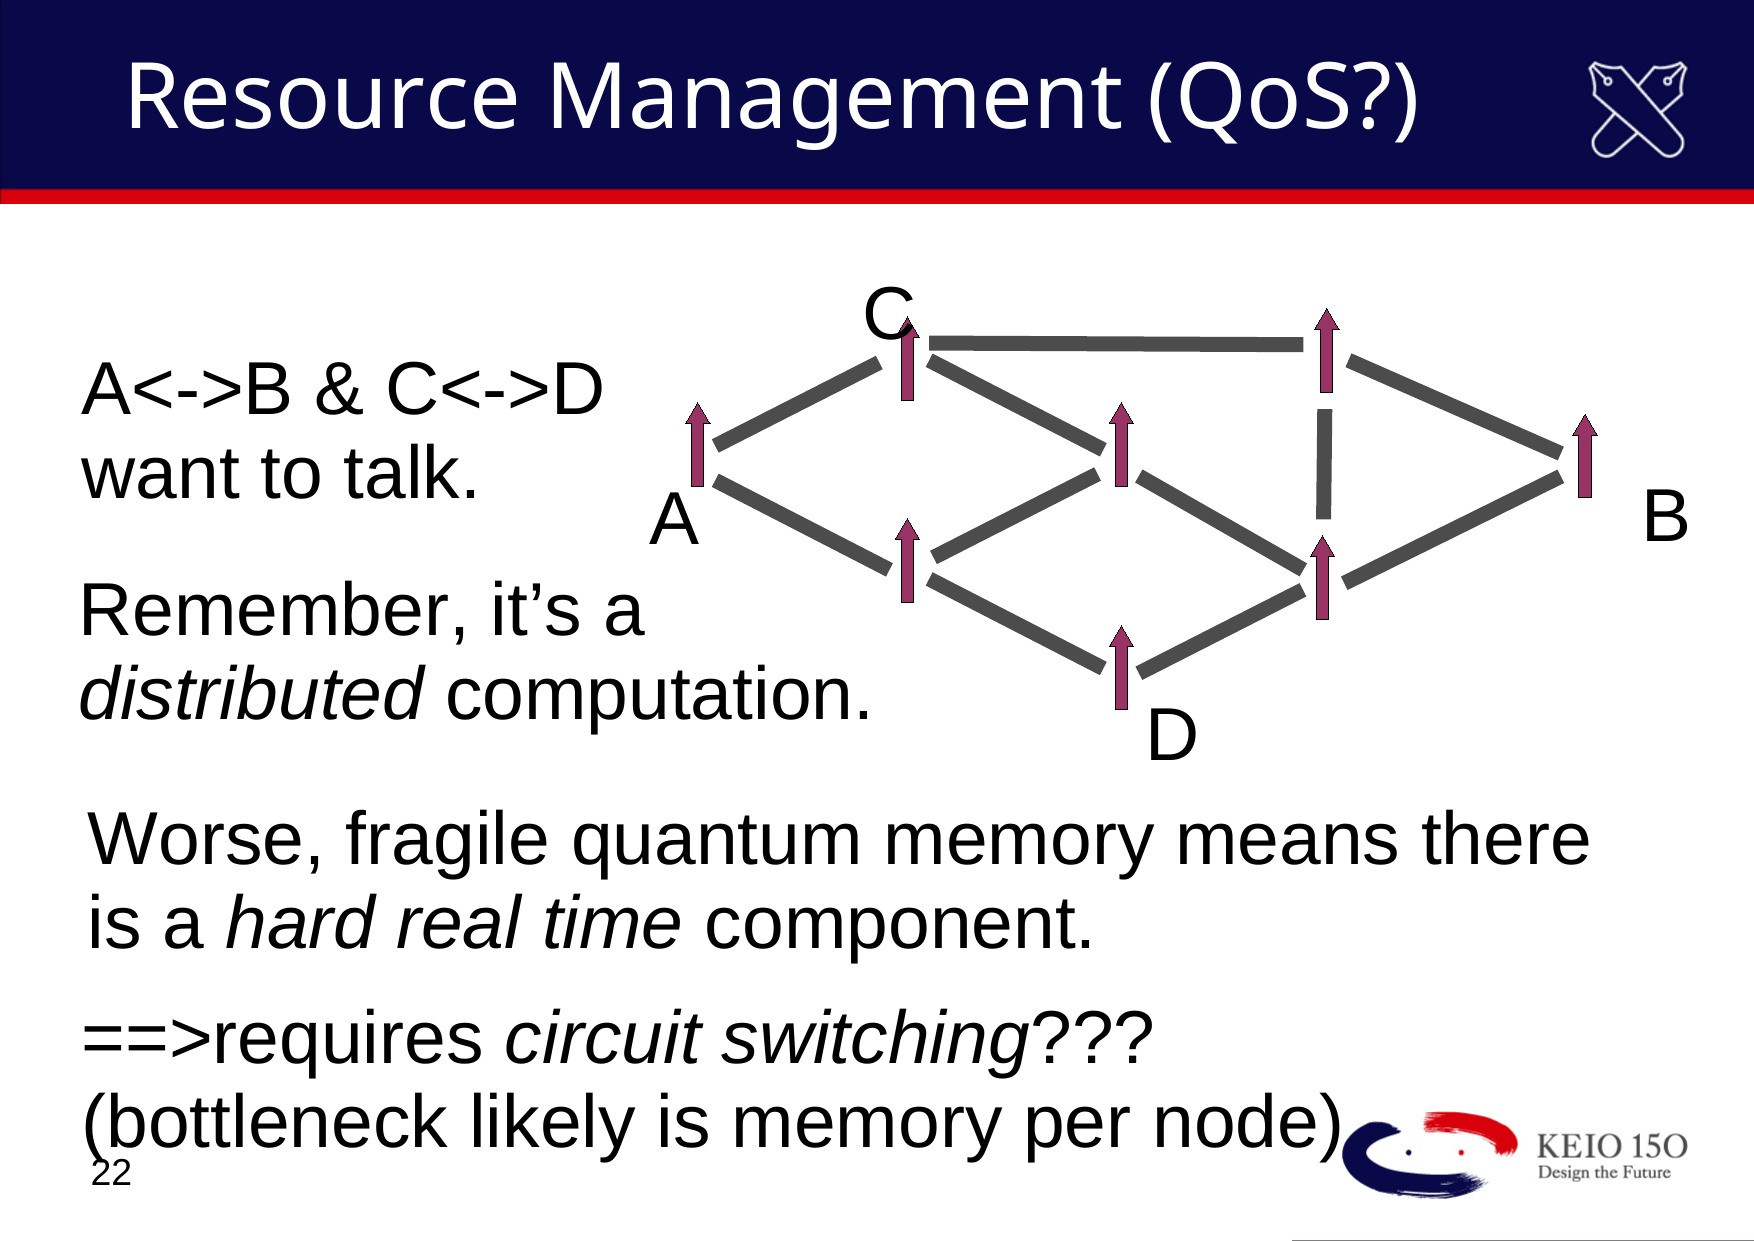

# Resource Management (QoS?)
C
B
A
D
A<->B & C<->D
want to talk.
Remember, it’s a
distributed computation.
Worse, fragile quantum memory means there
is a hard real time component.
==>requires circuit switching???
(bottleneck likely is memory per node)
22